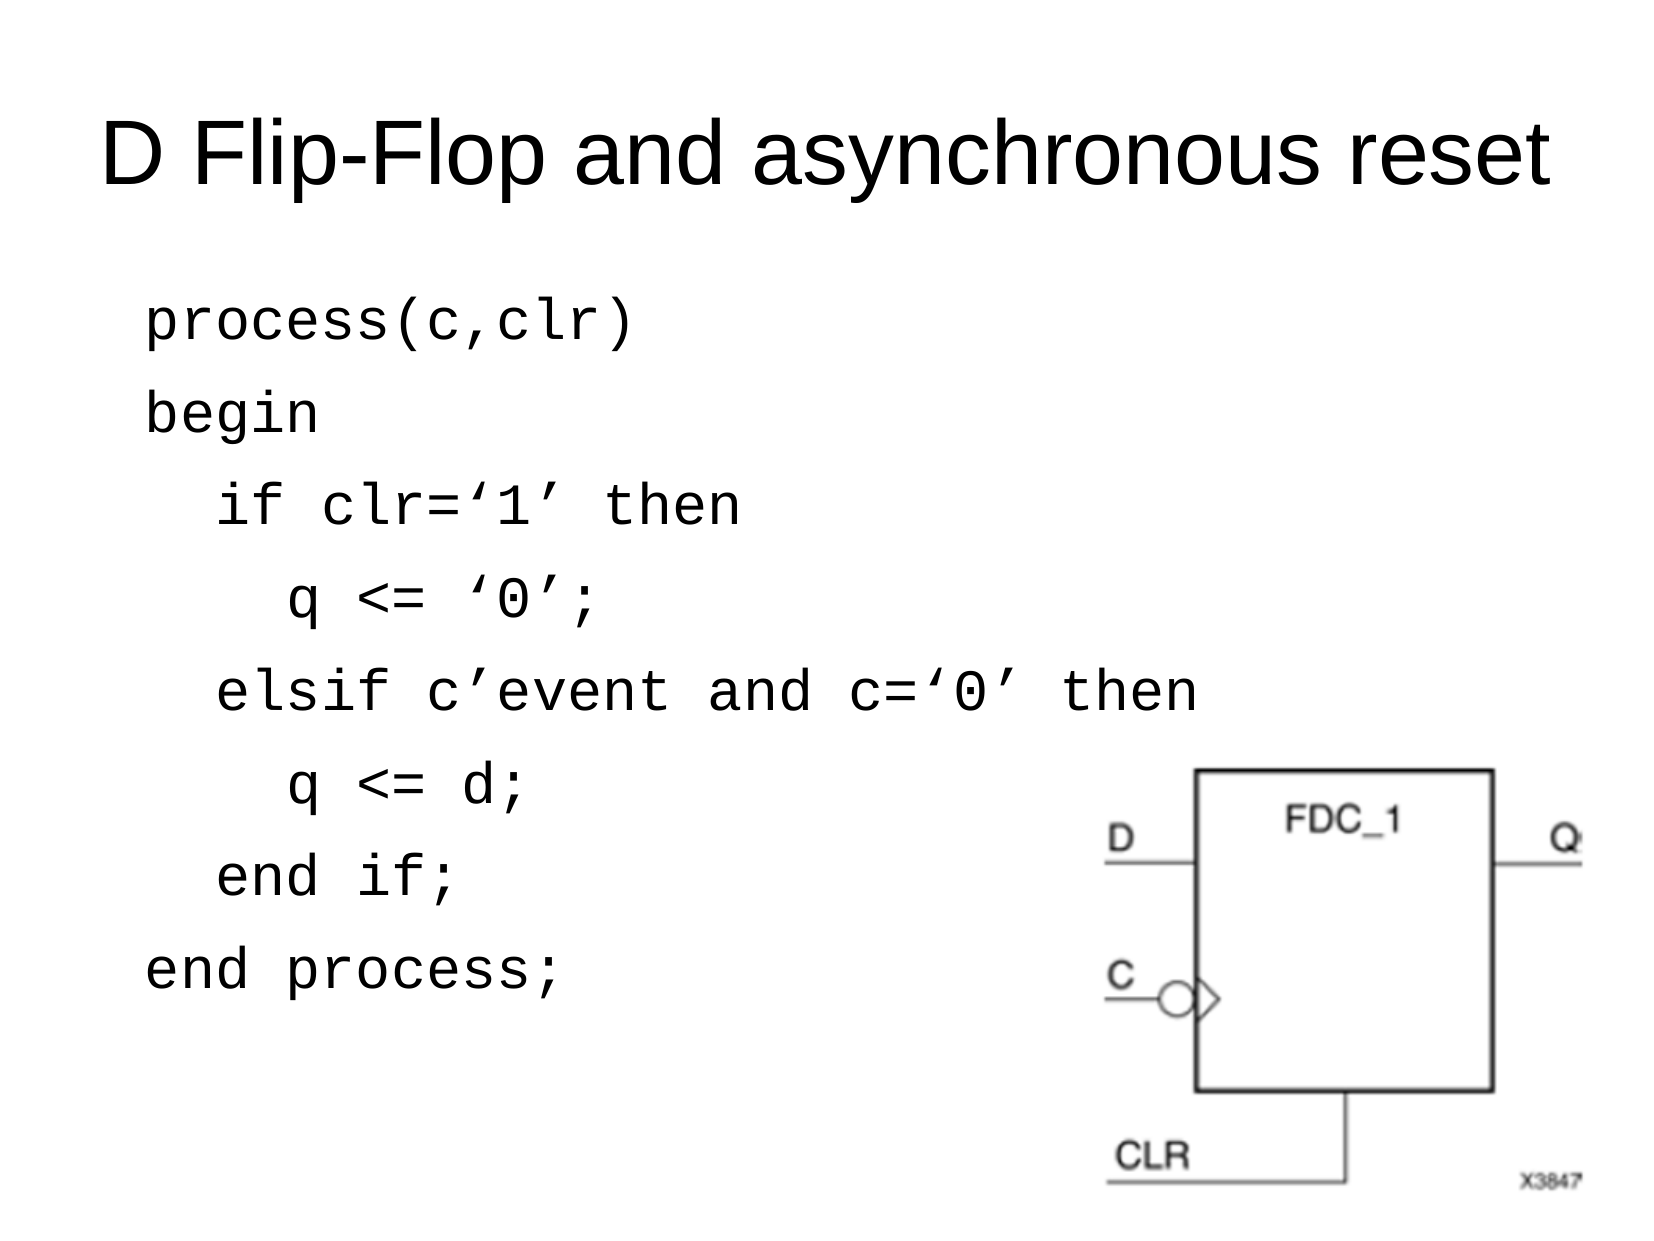

# D Flip-Flop and asynchronous reset
process(c,clr)
begin
 if clr=‘1’ then
 q <= ‘0’;
 elsif c’event and c=‘0’ then
 q <= d;
 end if;
end process;